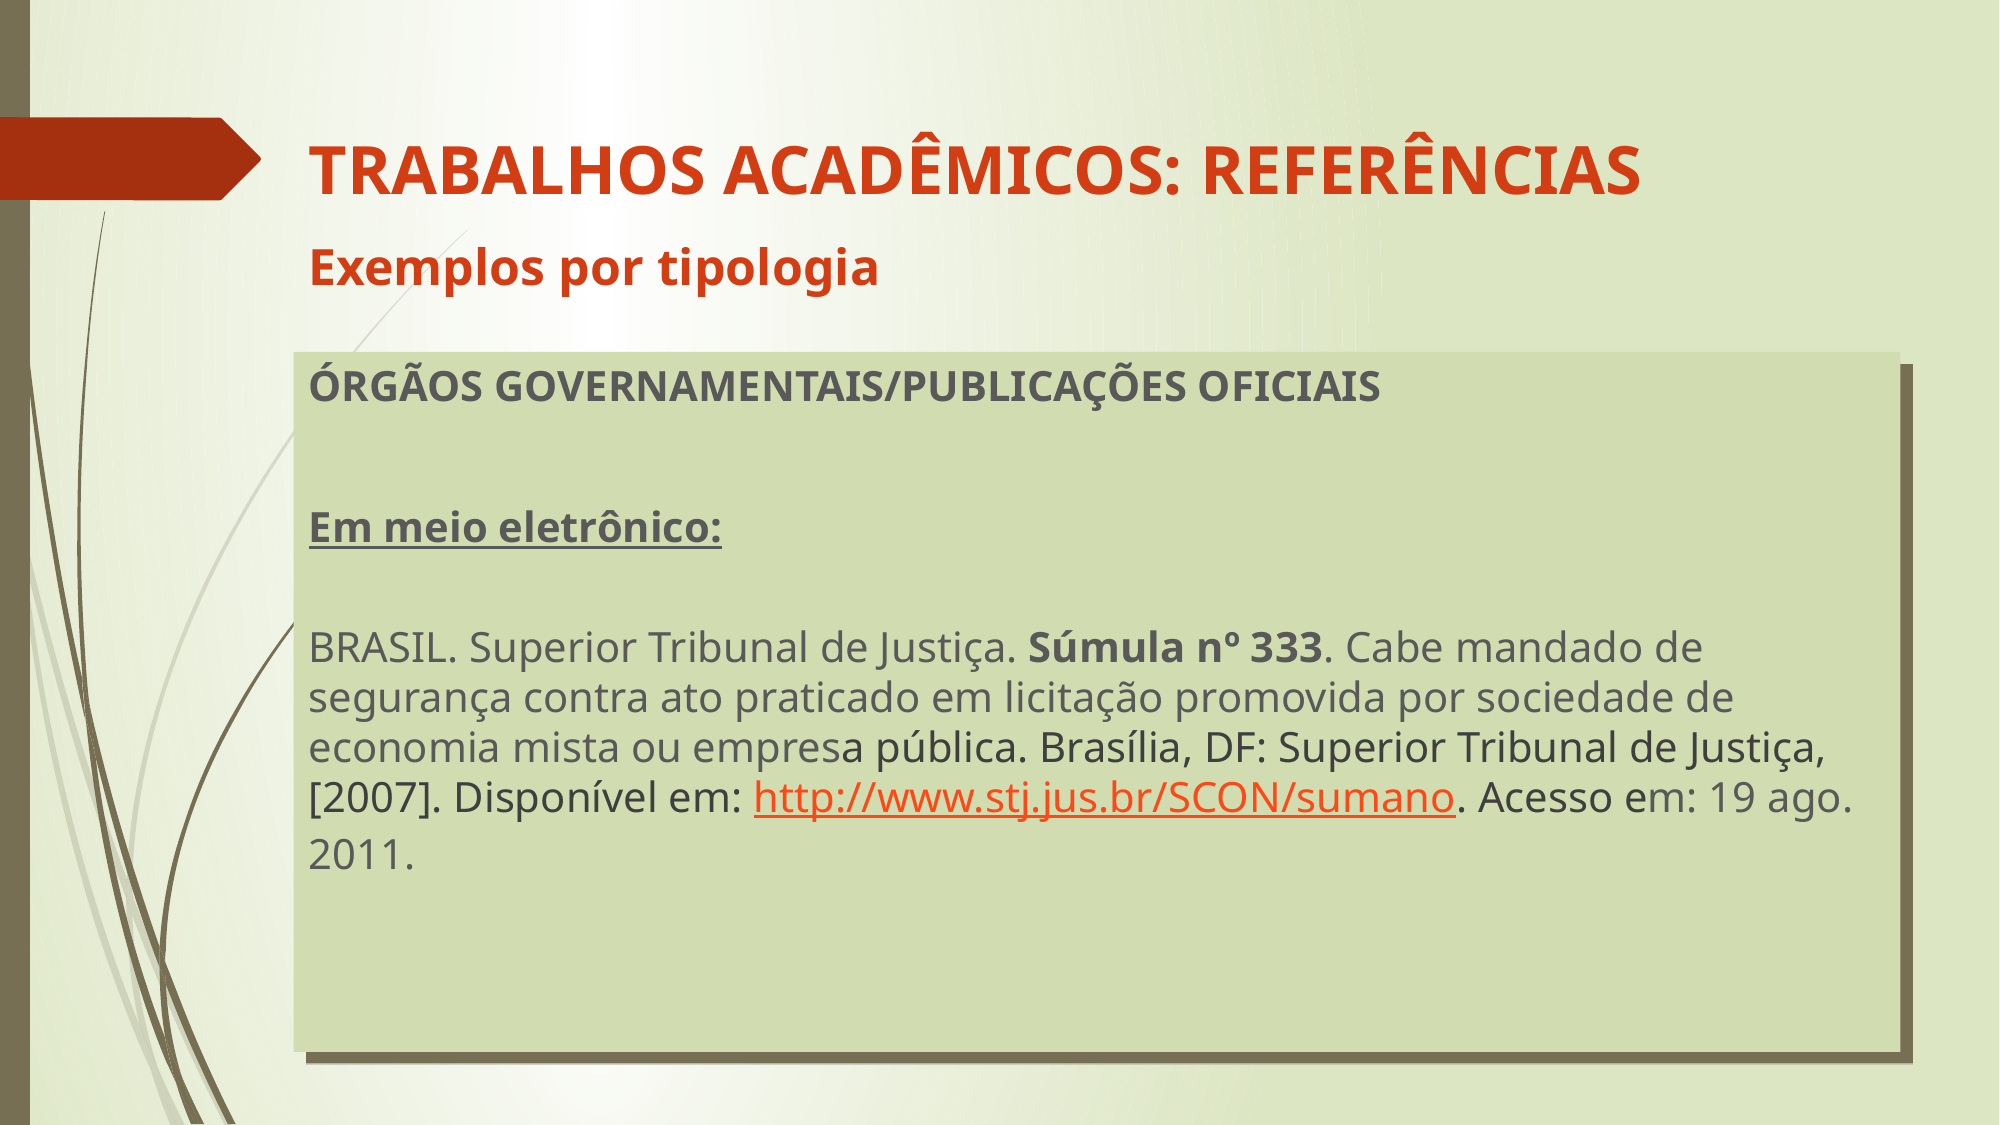

TRABALHOS ACADÊMICOS: REFERÊNCIAS
Exemplos por tipologia
# ÓRGÃOS GOVERNAMENTAIS/PUBLICAÇÕES OFICIAIS
Em meio eletrônico:
BRASIL. Superior Tribunal de Justiça. Súmula nº 333. Cabe mandado de segurança contra ato praticado em licitação promovida por sociedade de economia mista ou empresa pública. Brasília, DF: Superior Tribunal de Justiça, [2007]. Disponível em: http://www.stj.jus.br/SCON/sumano. Acesso em: 19 ago. 2011.